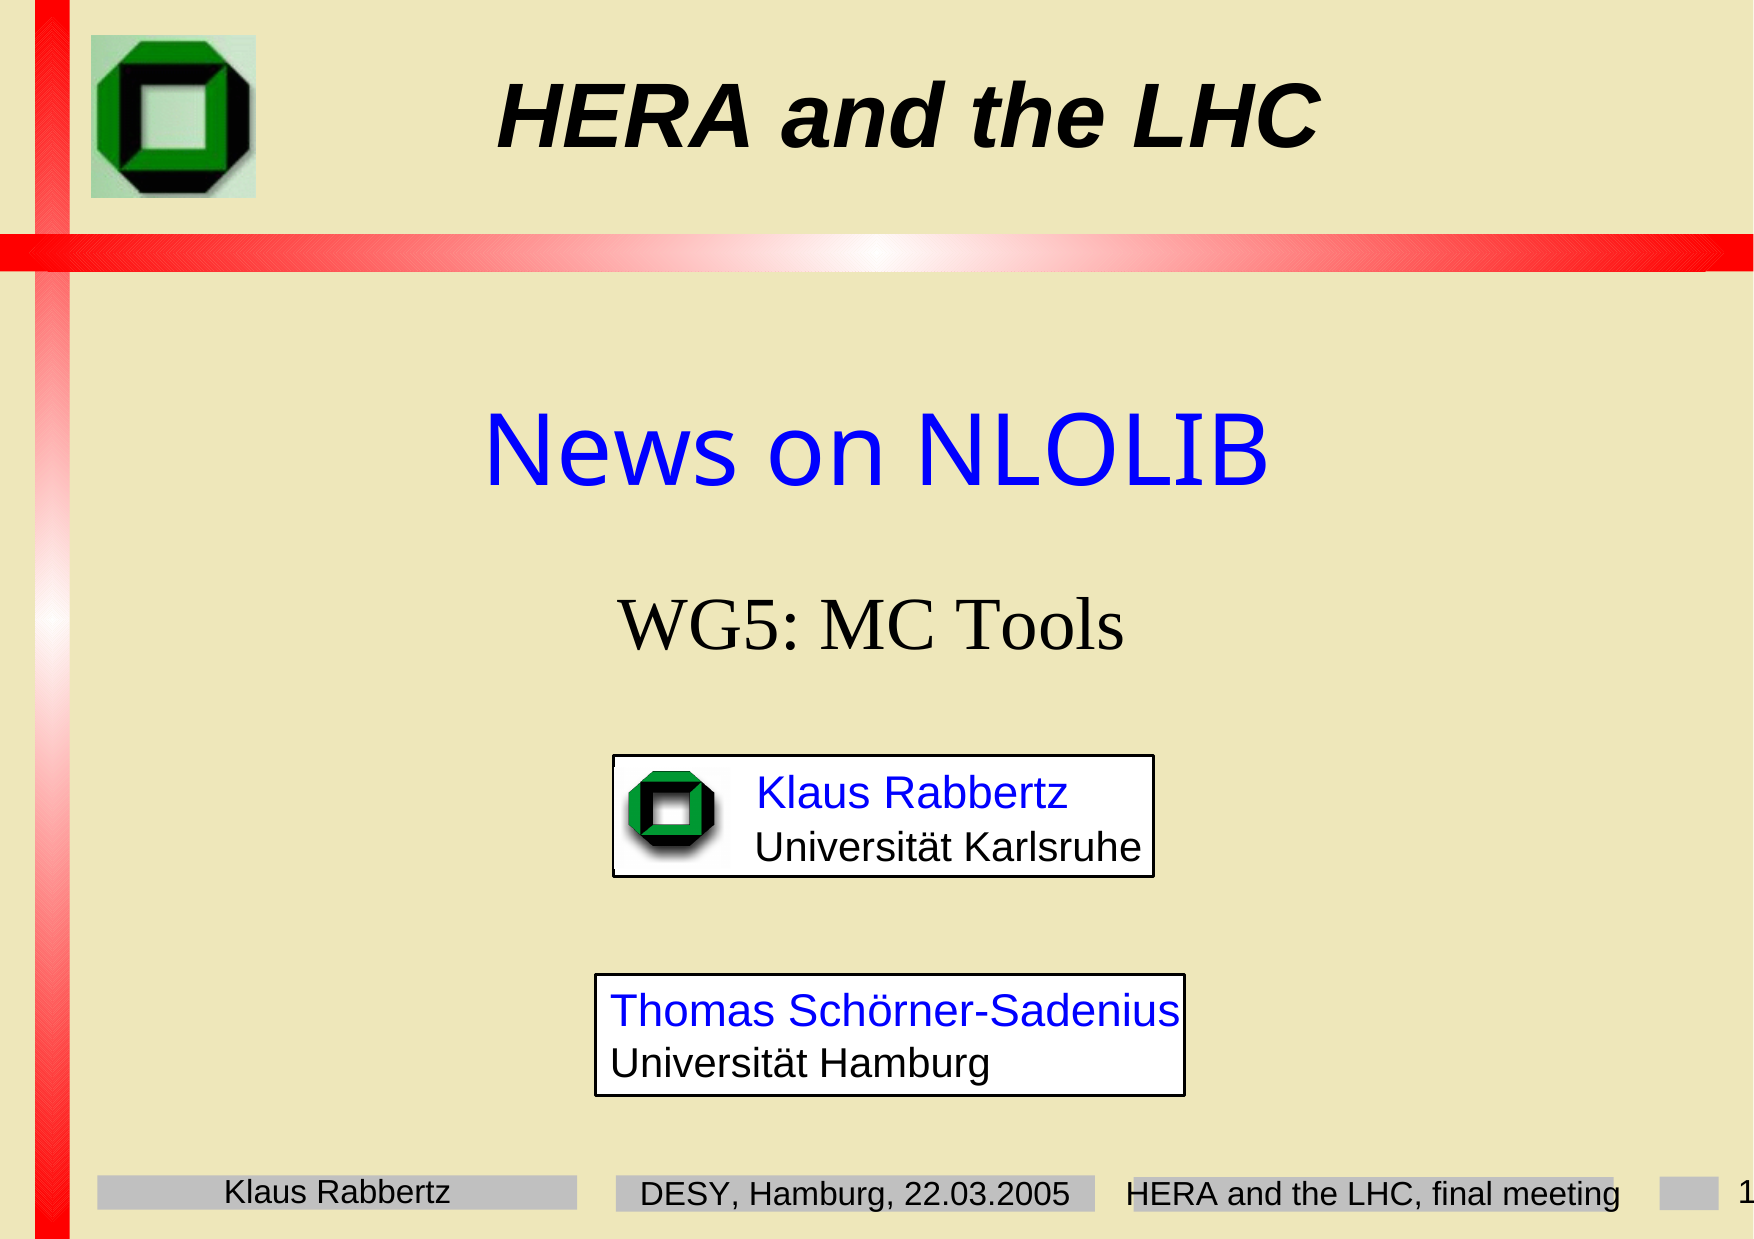

# HERA and the LHC
News on NLOLIB
WG5: MC Tools
Klaus Rabbertz
Universität Karlsruhe
Thomas Schörner-Sadenius
Universität Hamburg